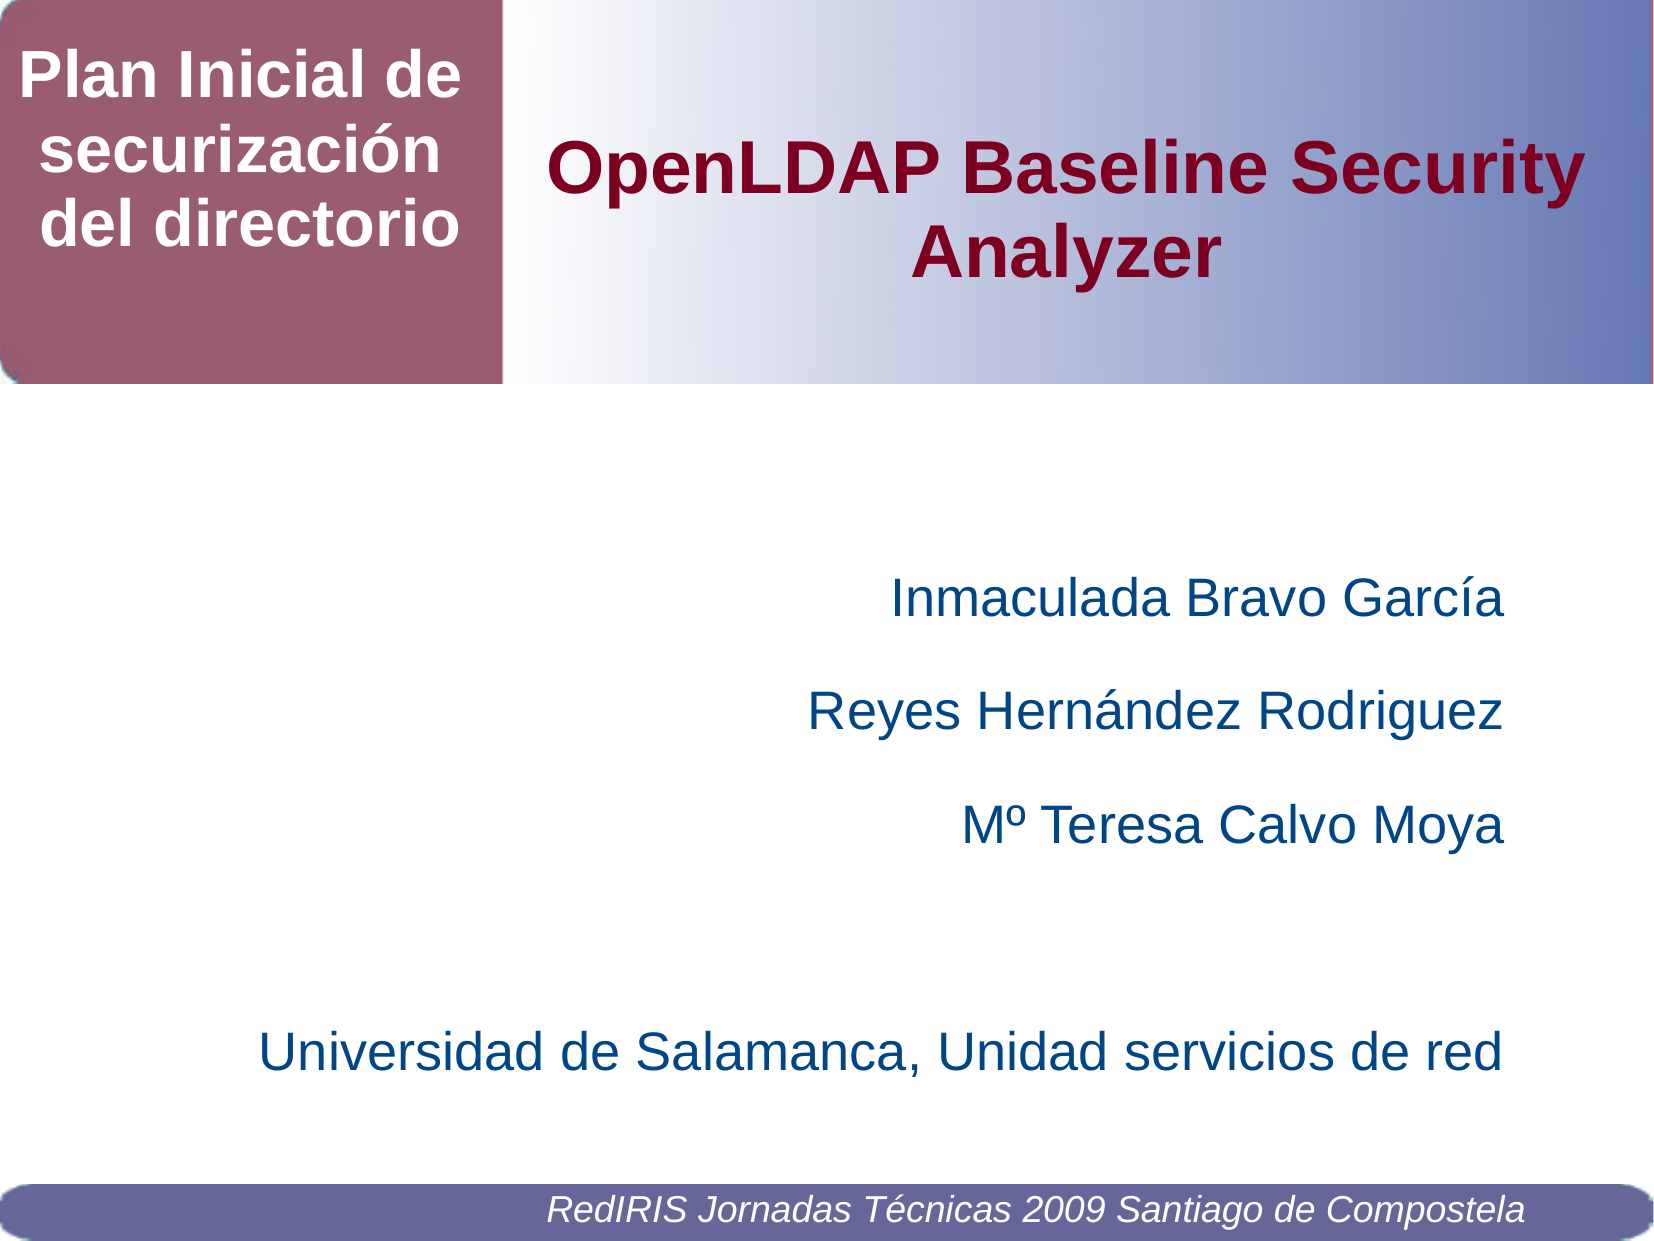

Plan Inicial de securización
 del directorio
OpenLDAP Baseline Security Analyzer
# Inmaculada Bravo García
Reyes Hernández Rodriguez
Mº Teresa Calvo Moya
Universidad de Salamanca, Unidad servicios de red
RedIRIS Jornadas Técnicas 2009 Santiago de Compostela